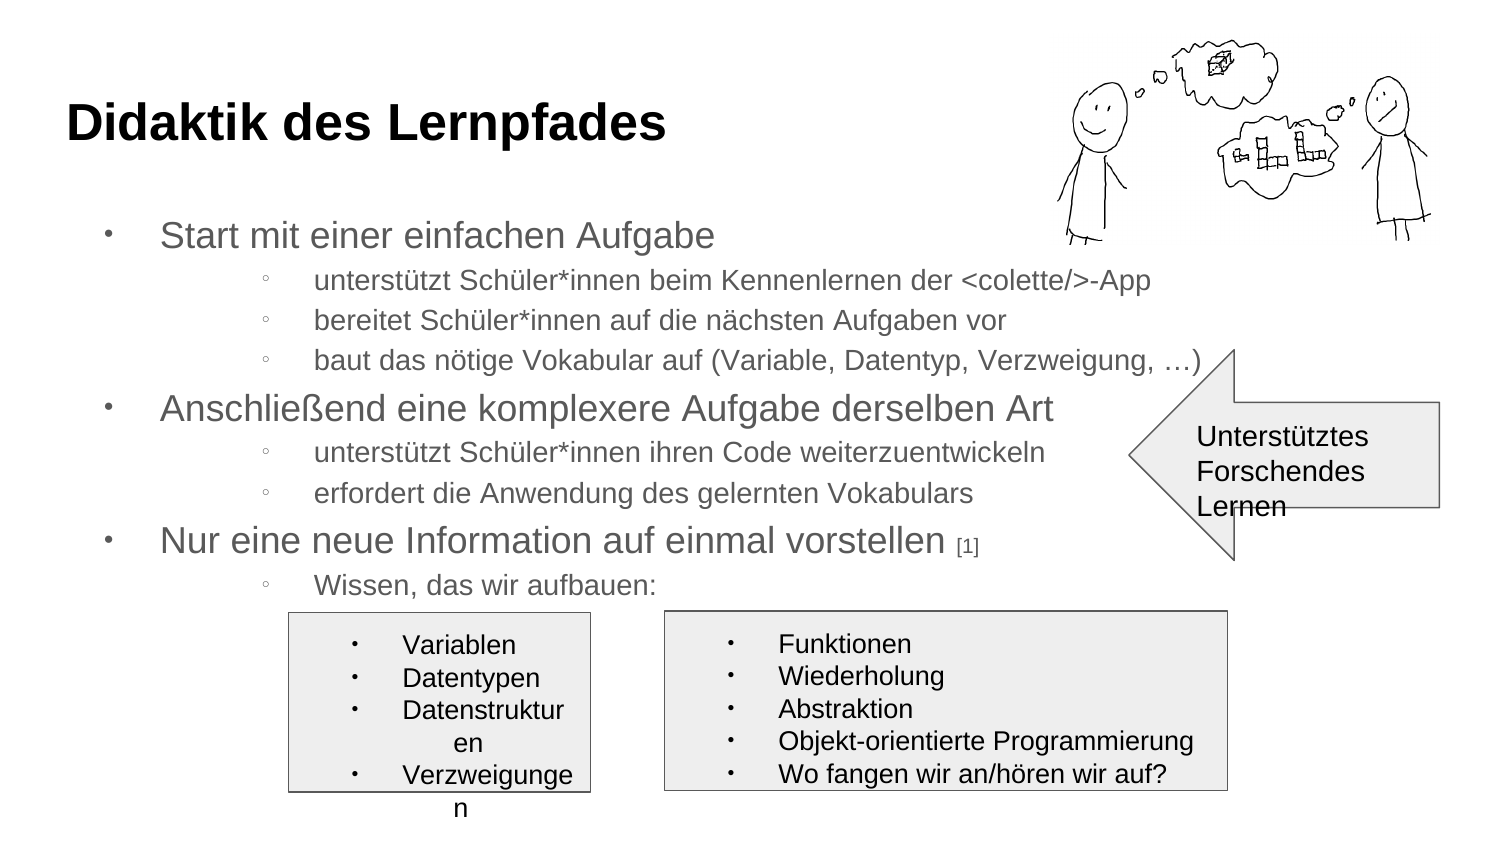

Didaktik des Lernpfades
# Start mit einer einfachen Aufgabe
unterstützt Schüler*innen beim Kennenlernen der <colette/>-App
bereitet Schüler*innen auf die nächsten Aufgaben vor
baut das nötige Vokabular auf (Variable, Datentyp, Verzweigung, …)
Anschließend eine komplexere Aufgabe derselben Art
unterstützt Schüler*innen ihren Code weiterzuentwickeln
erfordert die Anwendung des gelernten Vokabulars
Nur eine neue Information auf einmal vorstellen [1]
Wissen, das wir aufbauen:
Unterstütztes Forschendes Lernen
Funktionen
Wiederholung
Abstraktion
Objekt-orientierte Programmierung
Wo fangen wir an/hören wir auf?
Variablen
Datentypen
Datenstrukturen
Verzweigungen